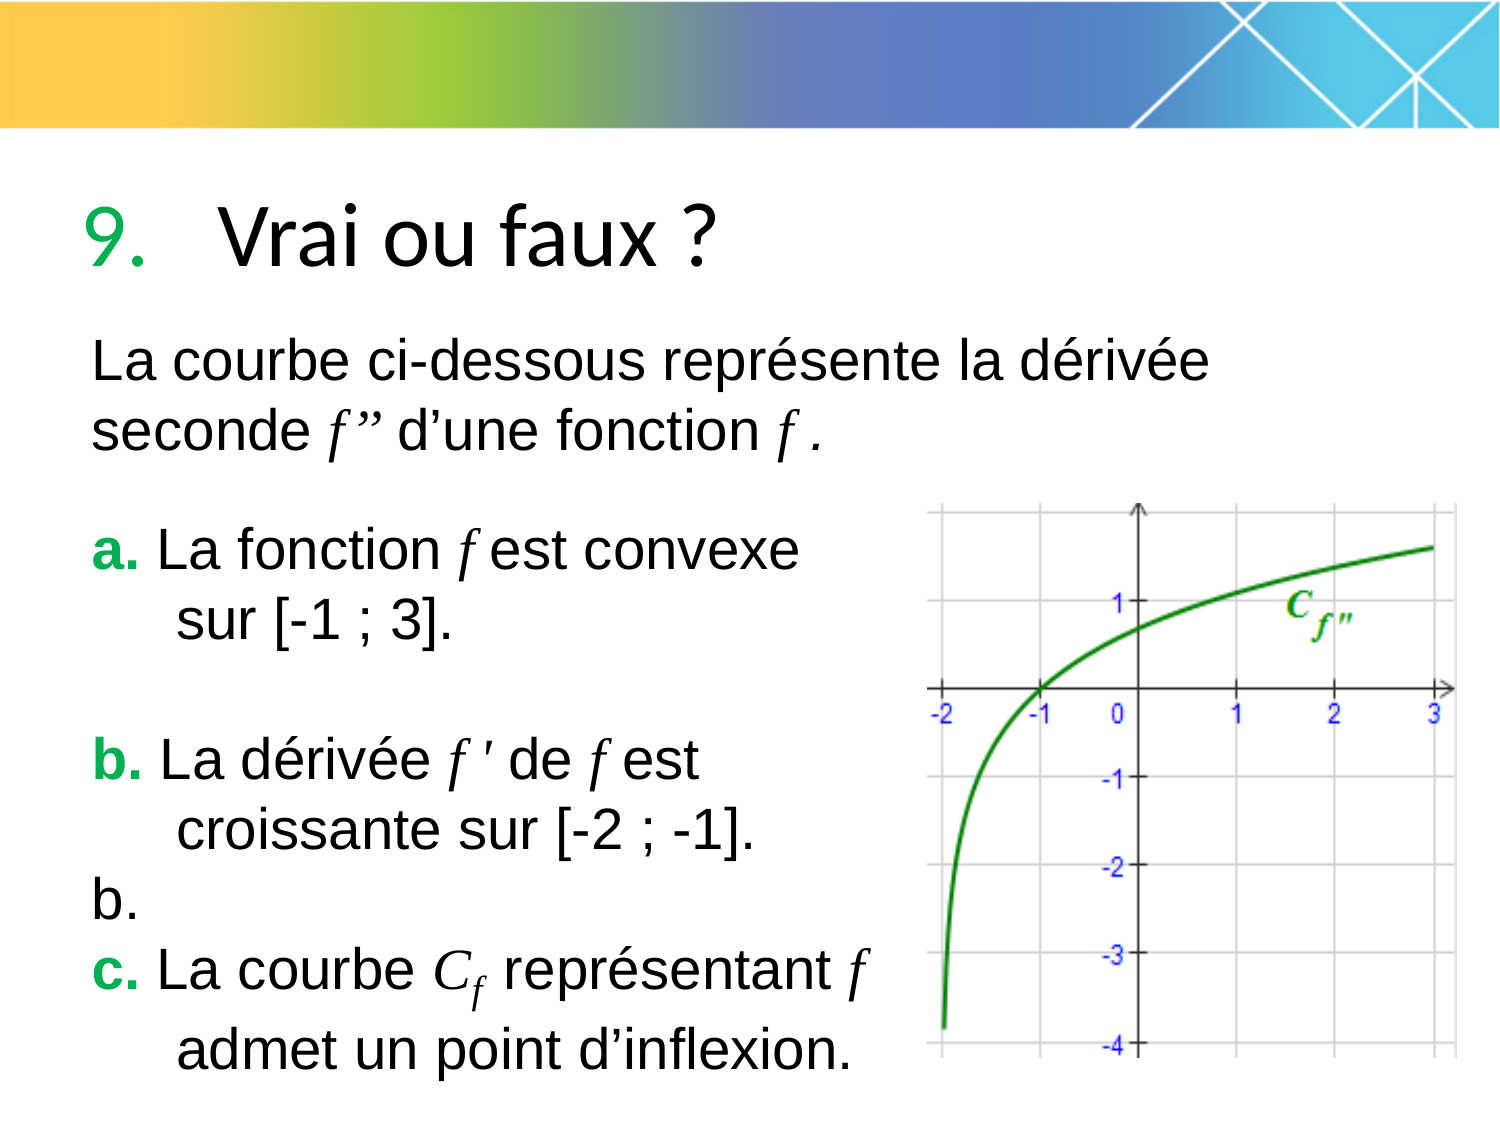

# Vrai ou faux ?
La courbe ci-dessous représente la dérivée seconde f’’ d’une fonction f .
a. La fonction f est convexe sur [-1 ; 3].
b. La dérivée f ' de f est croissante sur [-2 ; -1].
c. La courbe Cf représentant f admet un point d’inflexion.